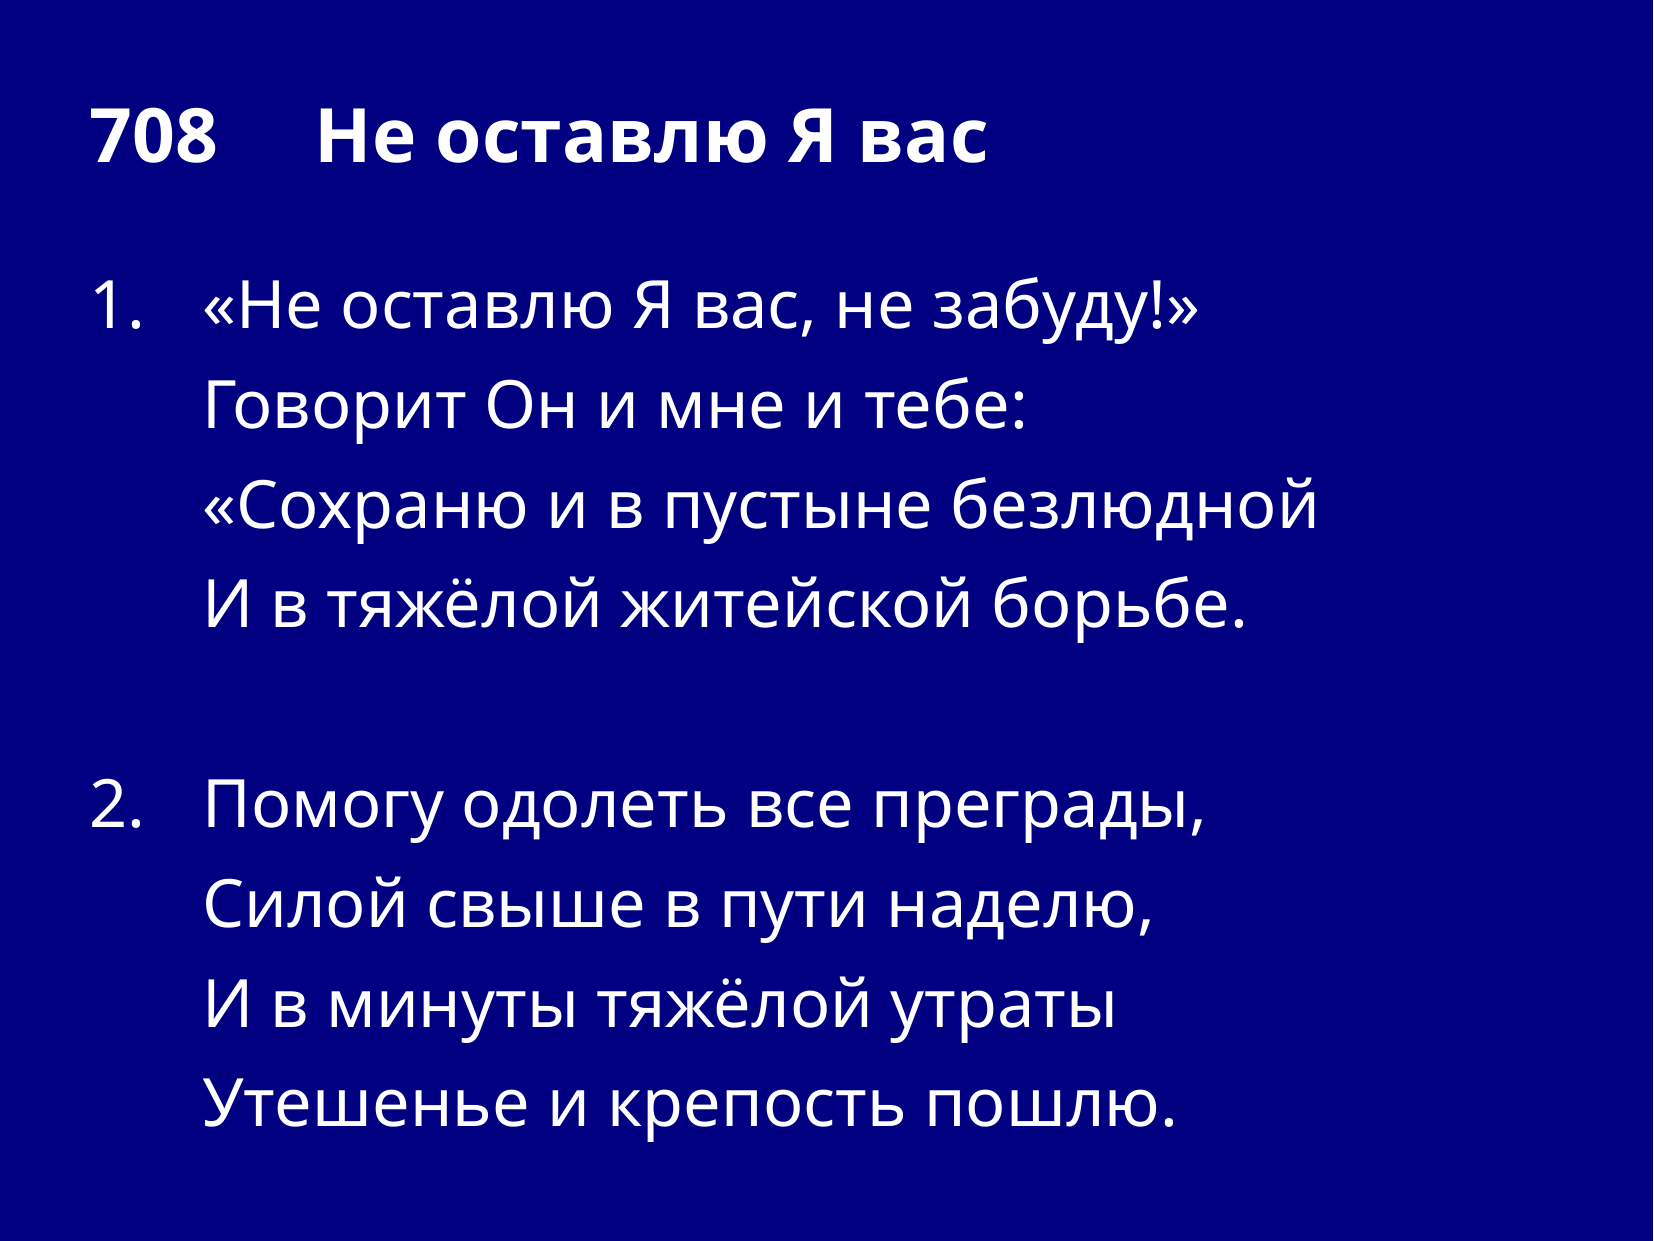

708	Не оставлю Я вас
1.	«Не оставлю Я вас, не забуду!»
	Говорит Он и мне и тебе:
	«Сохраню и в пустыне безлюдной
	И в тяжёлой житейской борьбе.
2.	Помогу одолеть все преграды,
	Силой свыше в пути наделю,
	И в минуты тяжёлой утраты
	Утешенье и крепость пошлю.